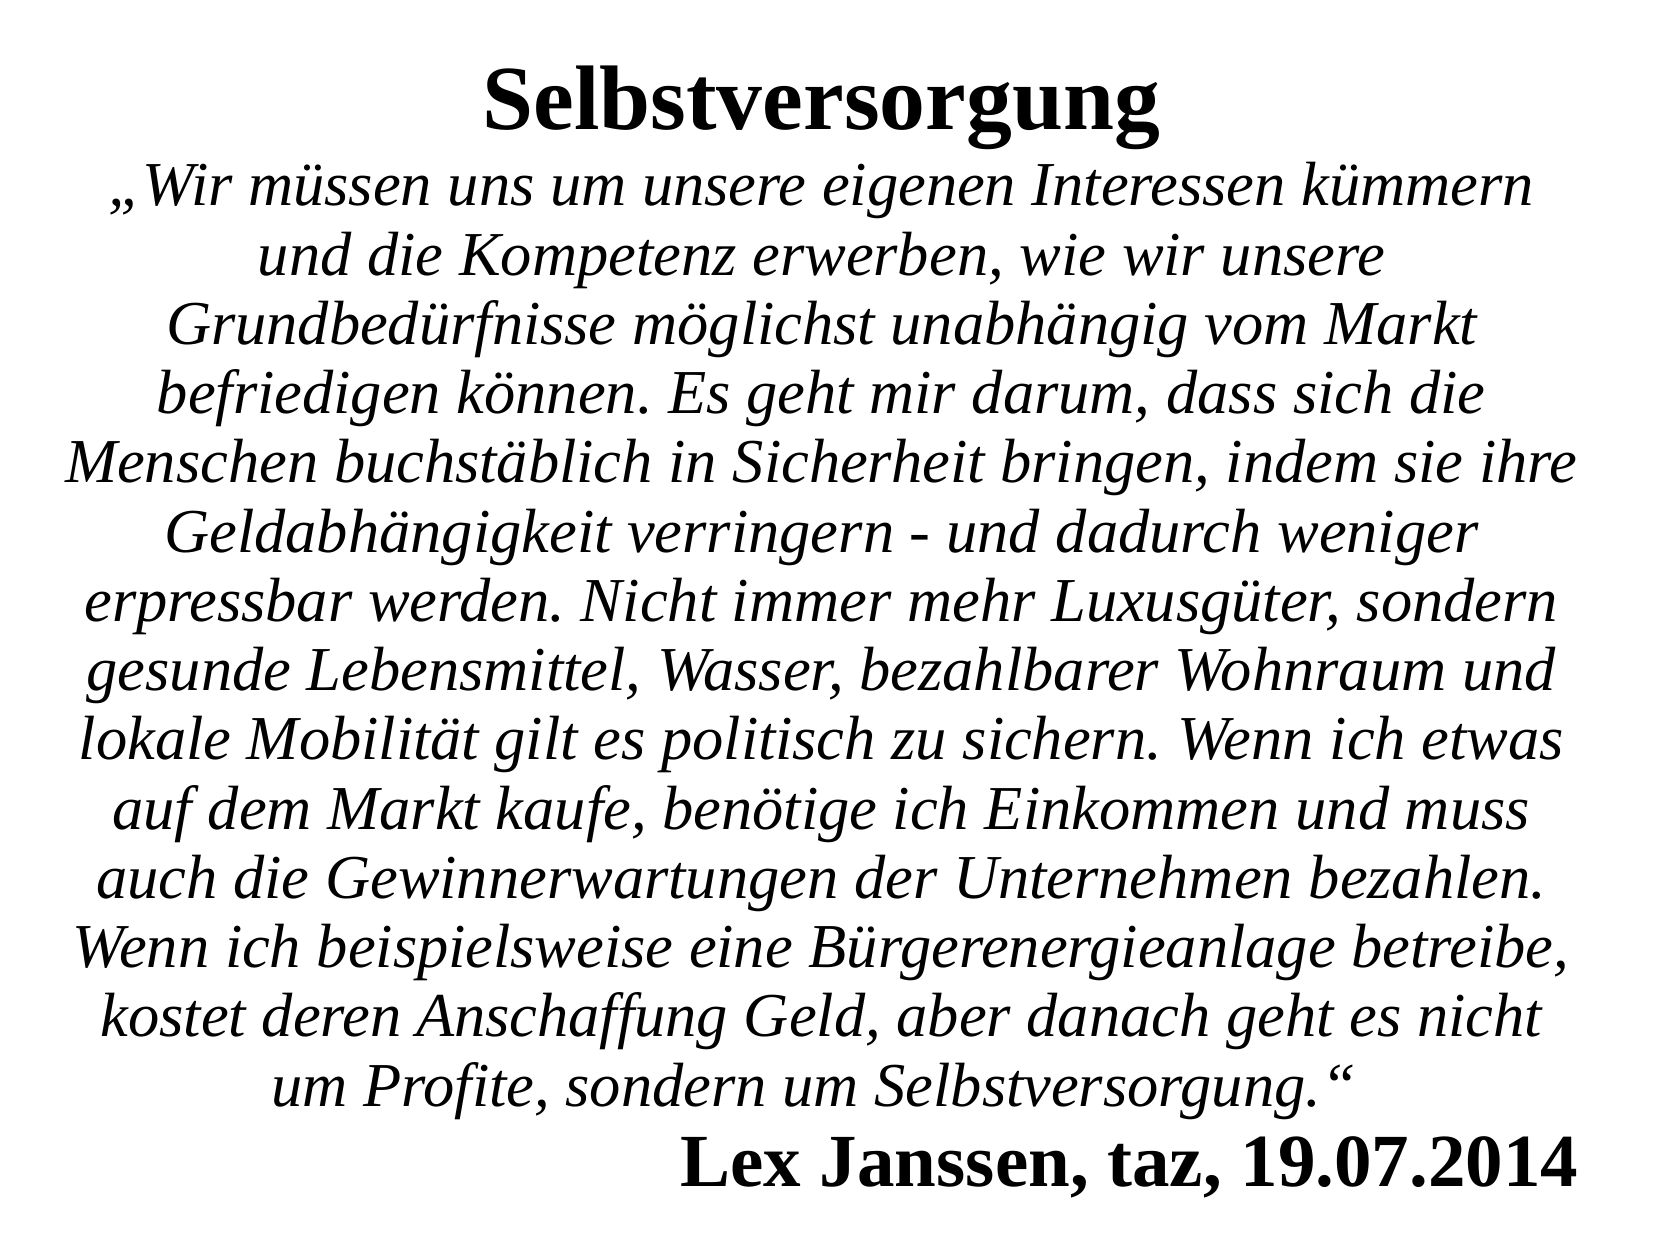

Selbstversorgung
„Wir müssen uns um unsere eigenen Interessen kümmern und die Kompetenz erwerben, wie wir unsere Grundbedürfnisse möglichst unabhängig vom Markt befriedigen können. Es geht mir darum, dass sich die Menschen buchstäblich in Sicherheit bringen, indem sie ihre Geldabhängigkeit verringern - und dadurch weniger erpressbar werden. Nicht immer mehr Luxusgüter, sondern gesunde Lebensmittel, Wasser, bezahlbarer Wohnraum und lokale Mobilität gilt es politisch zu sichern. Wenn ich etwas auf dem Markt kaufe, benötige ich Einkommen und muss auch die Gewinnerwartungen der Unternehmen bezahlen. Wenn ich beispielsweise eine Bürgerenergieanlage betreibe, kostet deren Anschaffung Geld, aber danach geht es nicht um Profite, sondern um Selbstversorgung.“
Lex Janssen, taz, 19.07.2014